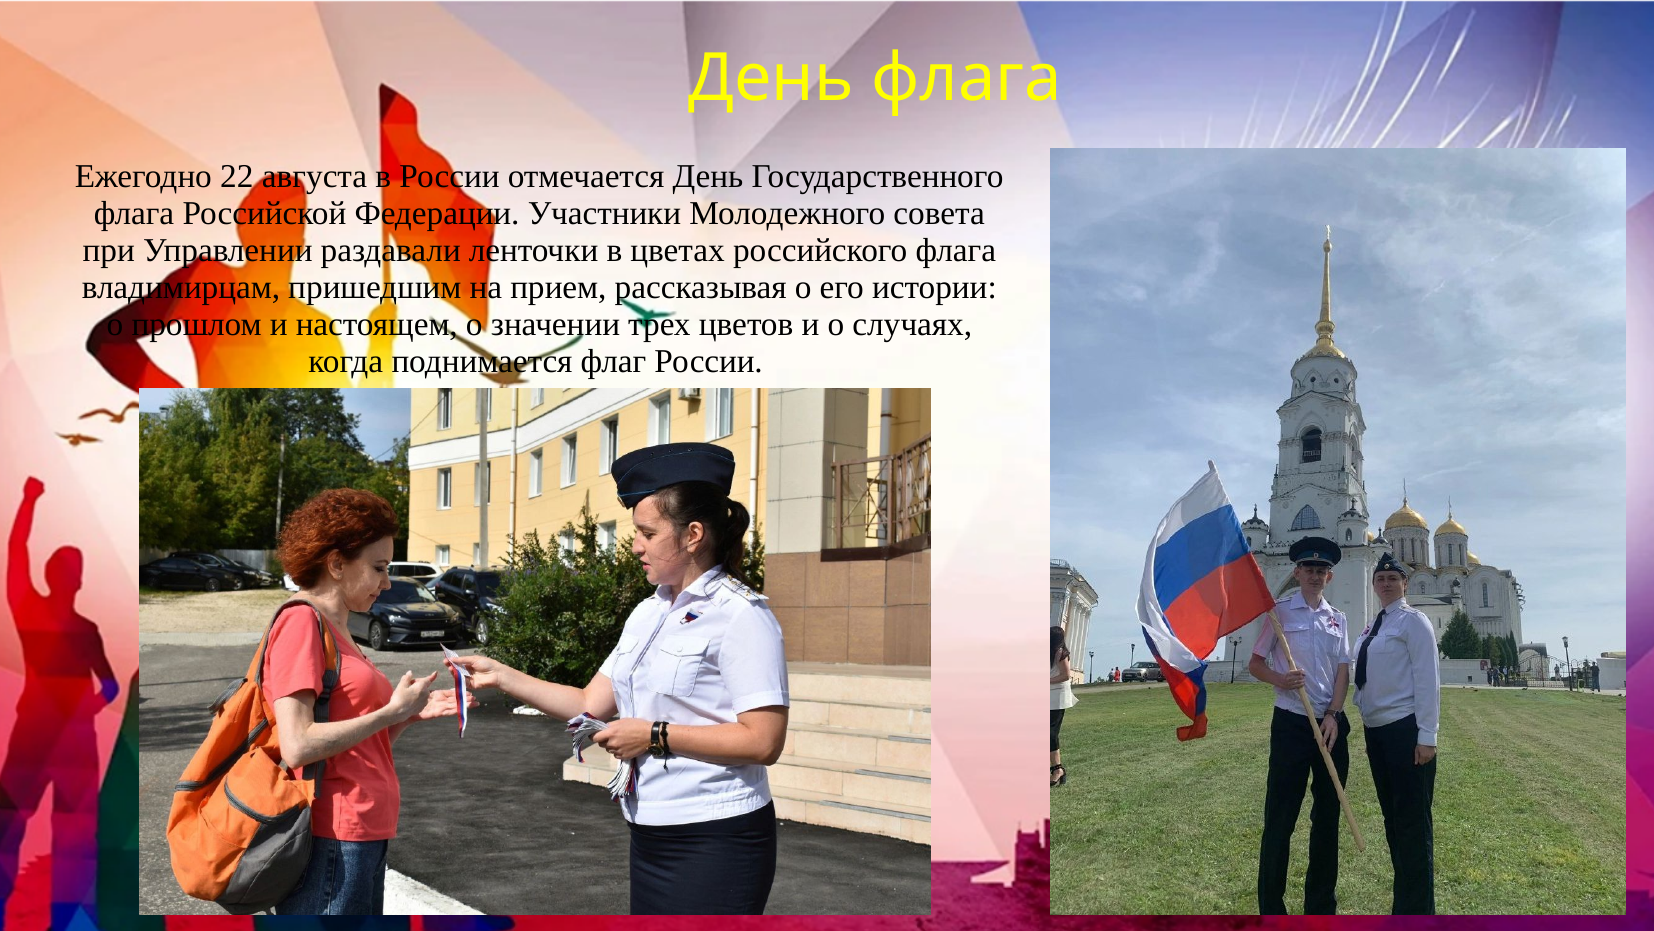

День флага
Ежегодно 22 августа в России отмечается День Государственного флага Российской Федерации. Участники Молодежного совета при Управлении раздавали ленточки в цветах российского флага владимирцам, пришедшим на прием, рассказывая о его истории: о прошлом и настоящем, о значении трех цветов и о случаях, когда поднимается флаг России.